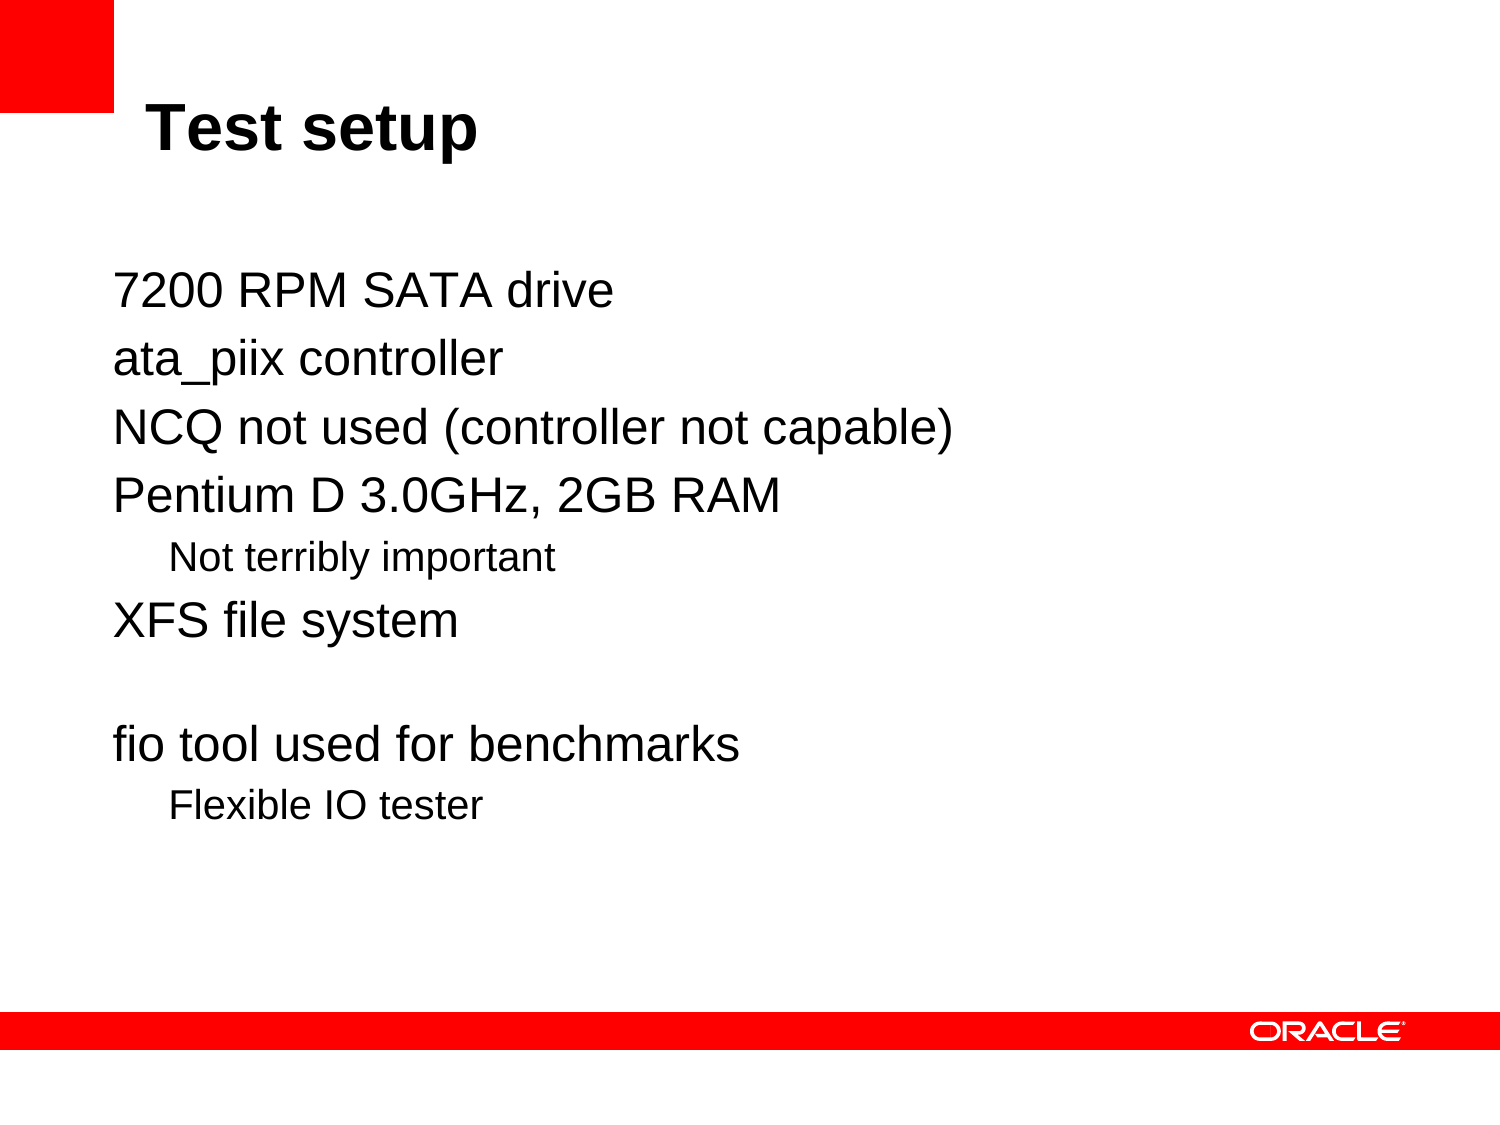

# Test setup
7200 RPM SATA drive
ata_piix controller
NCQ not used (controller not capable)
Pentium D 3.0GHz, 2GB RAM
Not terribly important
XFS file system
fio tool used for benchmarks
Flexible IO tester